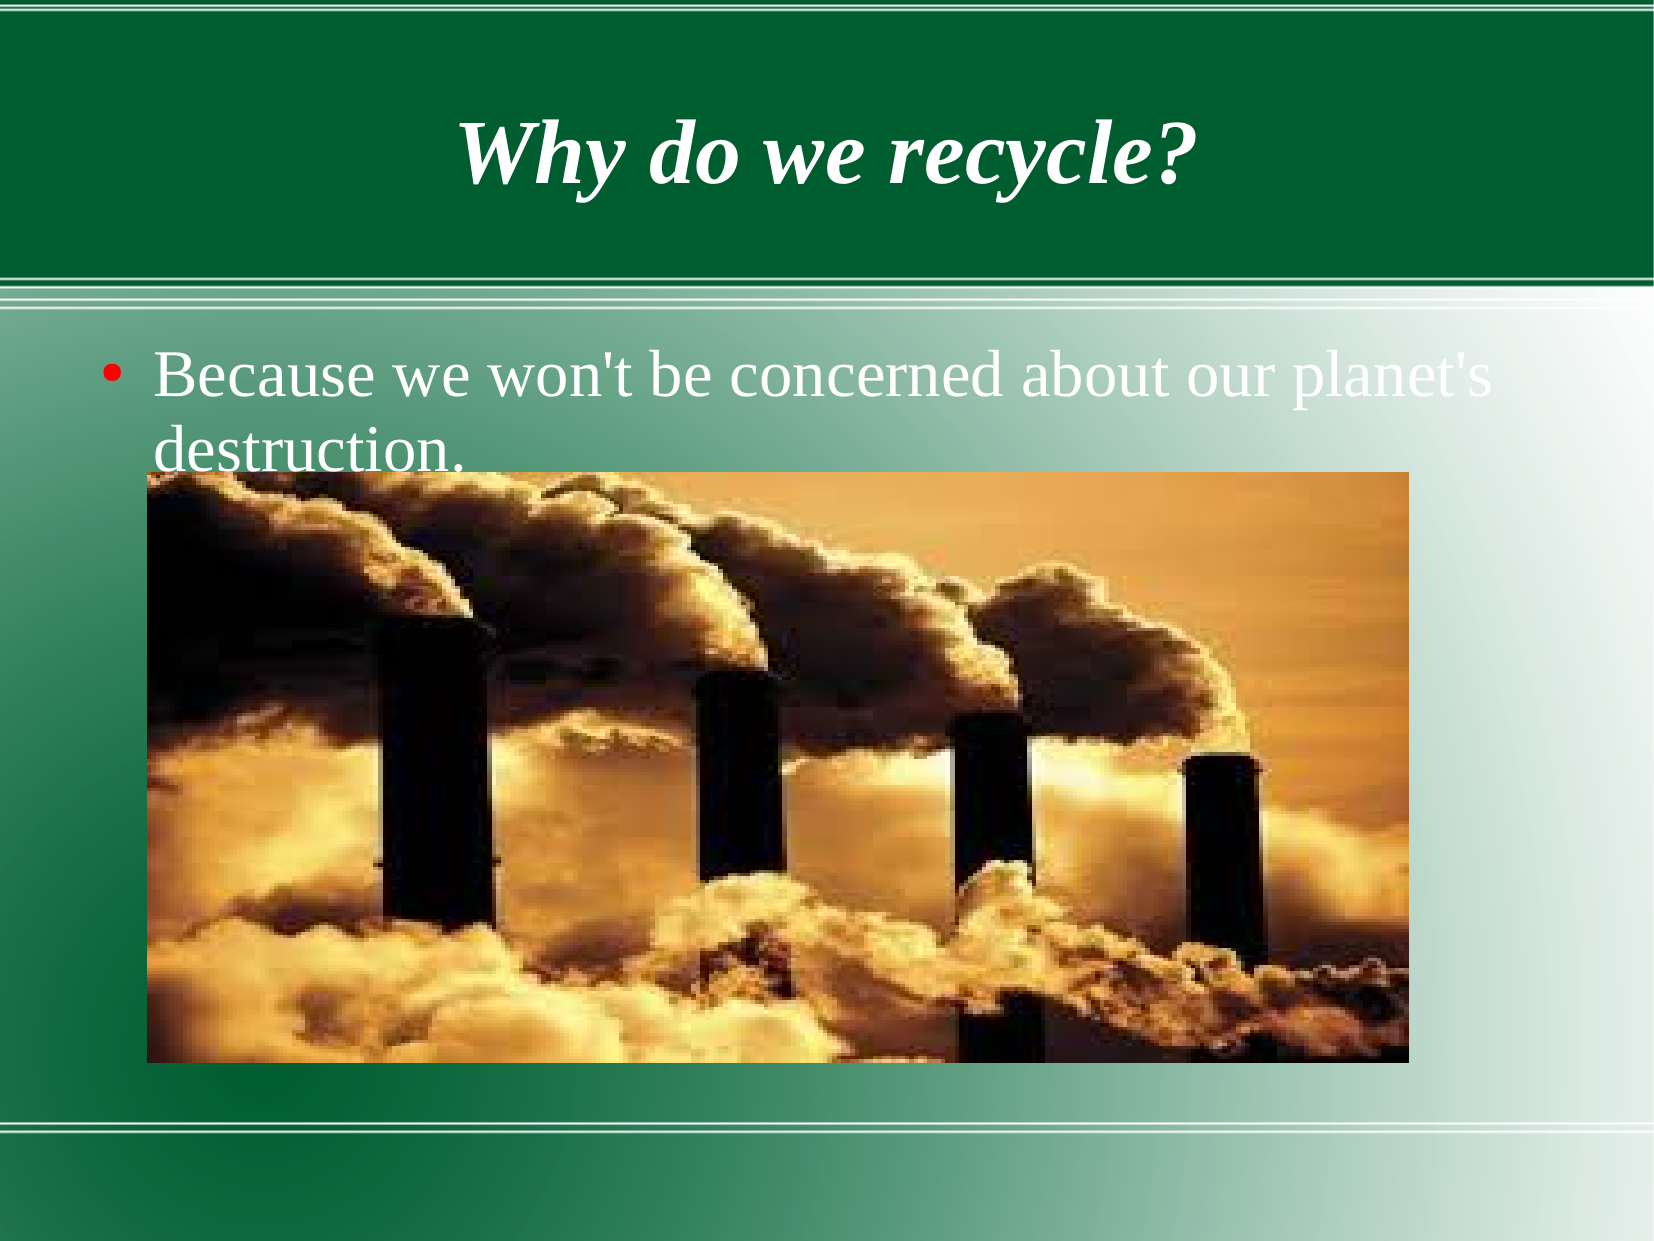

# Why do we recycle?
Because we won't be concerned about our planet's destruction.